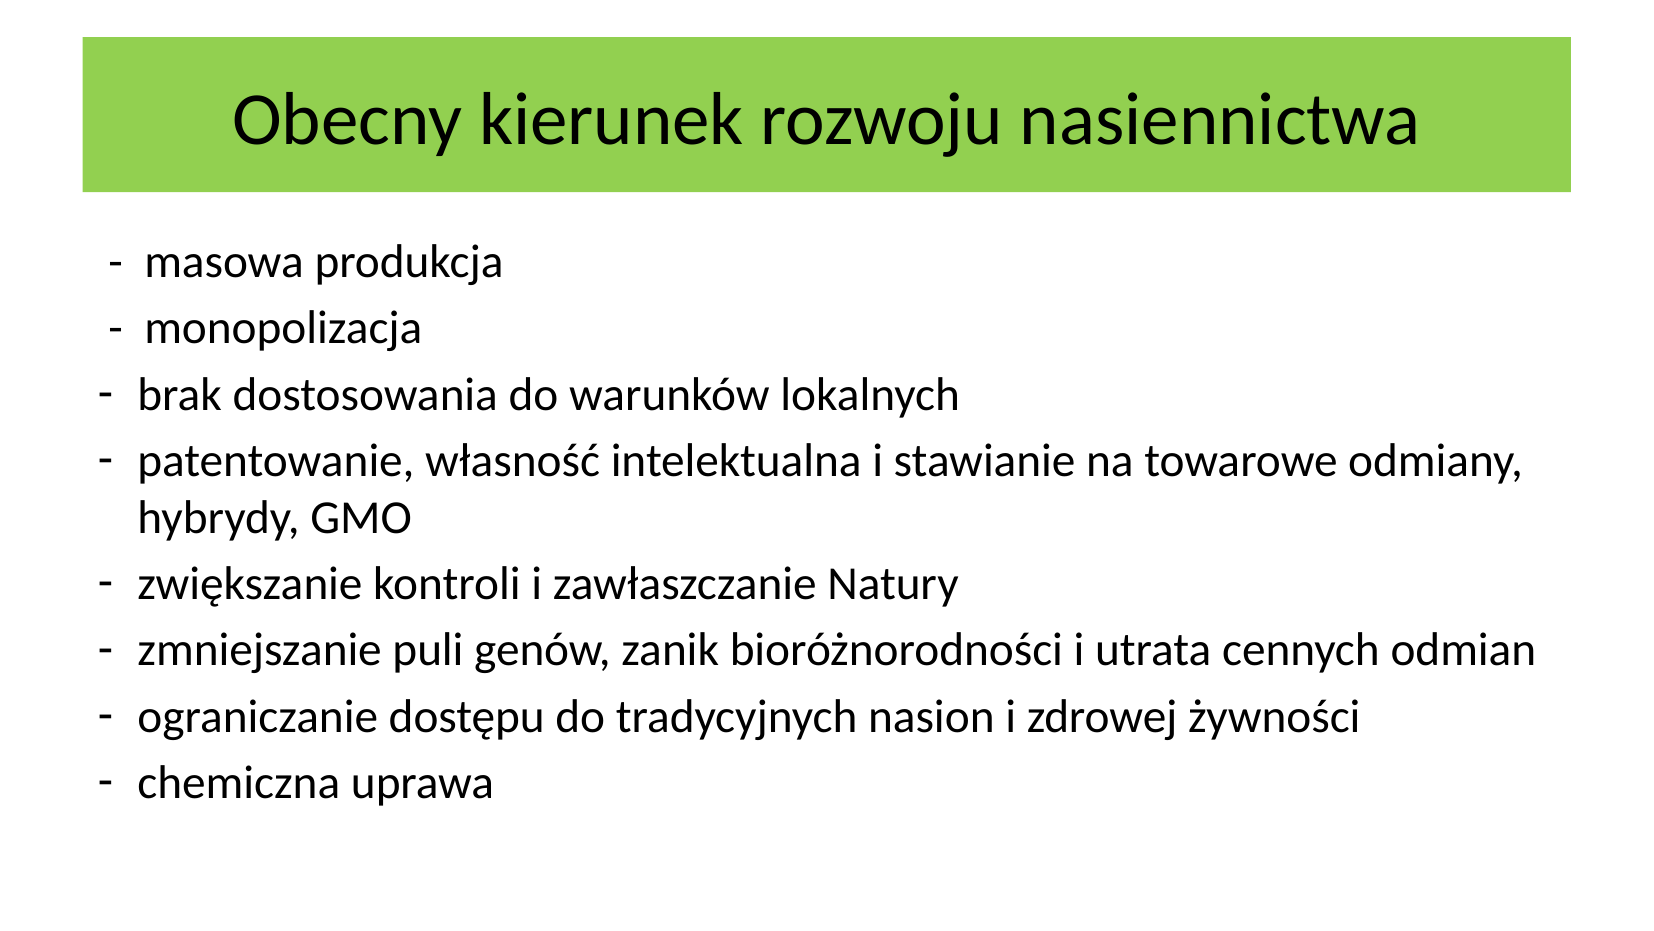

# Obecny kierunek rozwoju nasiennictwa
 - masowa produkcja
 - monopolizacja
brak dostosowania do warunków lokalnych
patentowanie, własność intelektualna i stawianie na towarowe odmiany, hybrydy, GMO
zwiększanie kontroli i zawłaszczanie Natury
zmniejszanie puli genów, zanik bioróżnorodności i utrata cennych odmian
ograniczanie dostępu do tradycyjnych nasion i zdrowej żywności
chemiczna uprawa